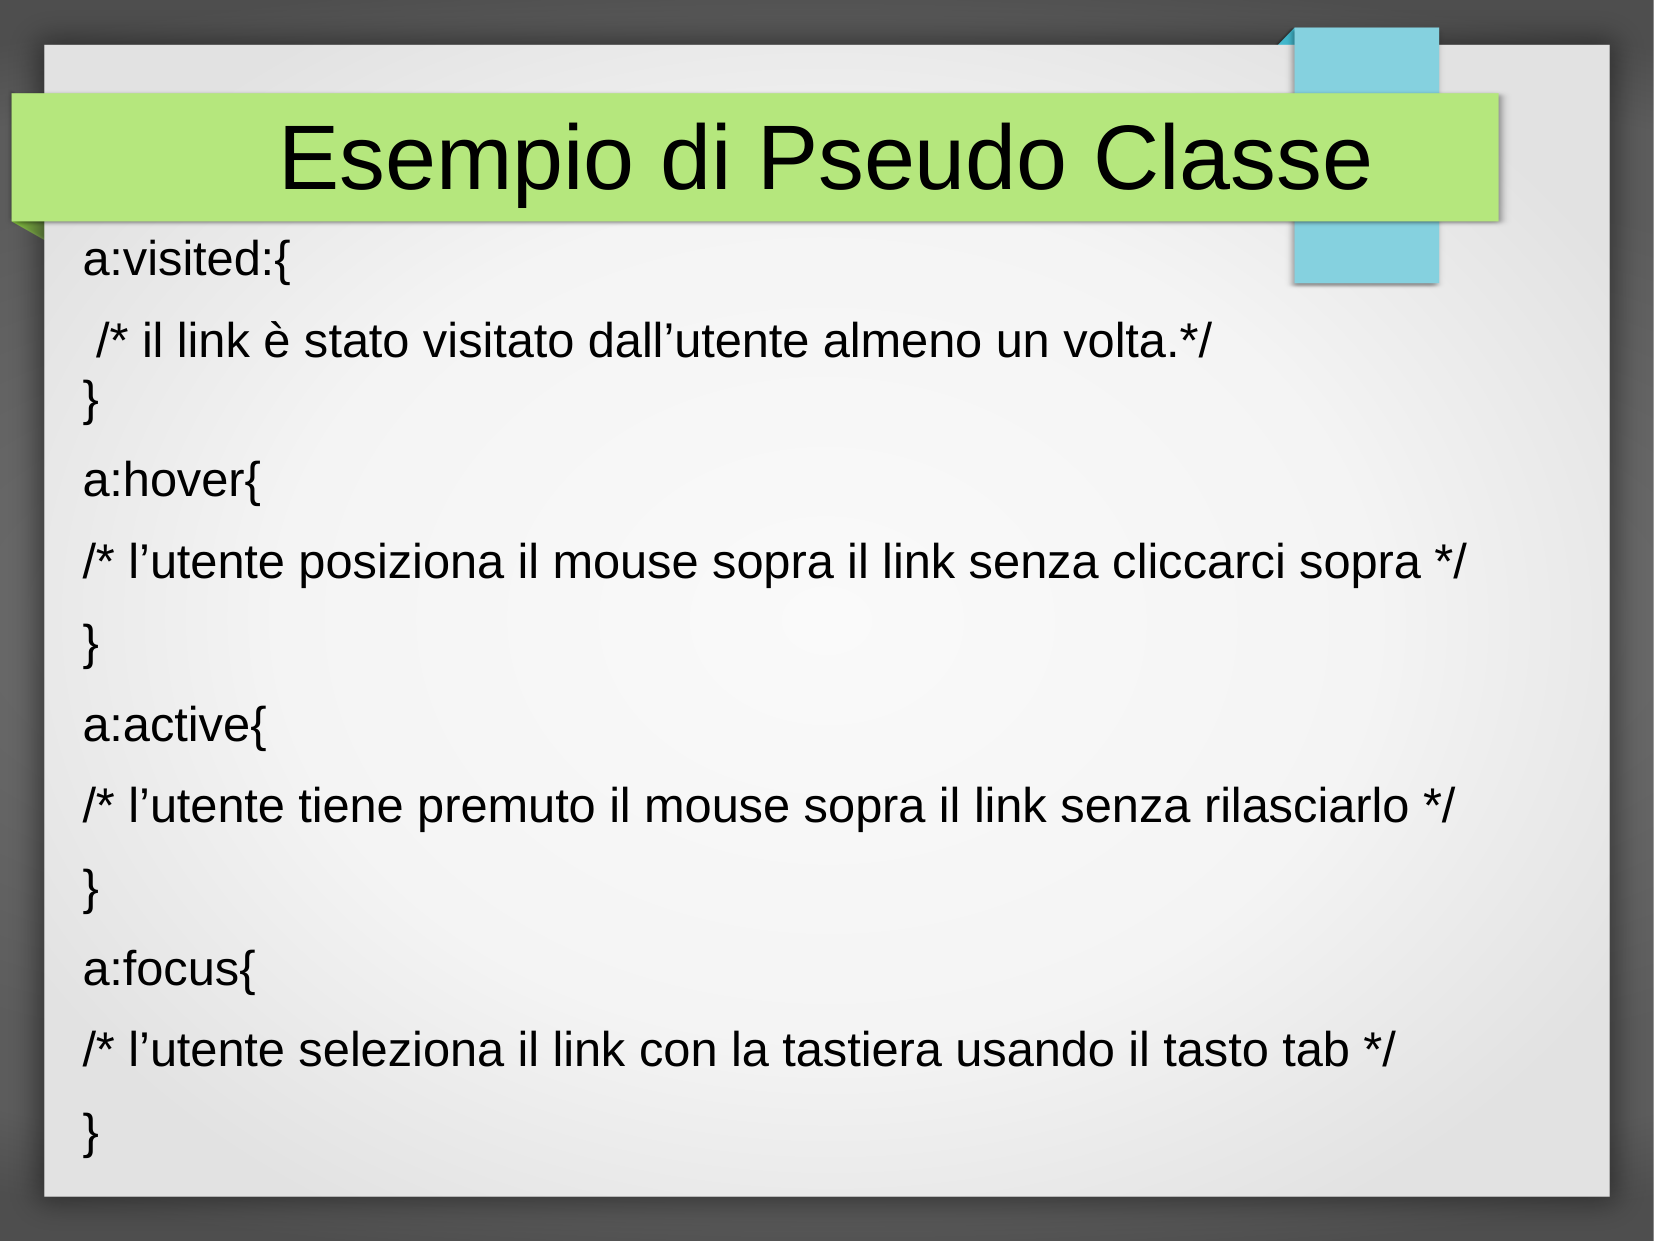

# Esempio di Pseudo Classe
a:visited:{
 /* il link è stato visitato dall’utente almeno un volta.*/
}
a:hover{
/* l’utente posiziona il mouse sopra il link senza cliccarci sopra */
}
a:active{
/* l’utente tiene premuto il mouse sopra il link senza rilasciarlo */
}
a:focus{
/* l’utente seleziona il link con la tastiera usando il tasto tab */
}